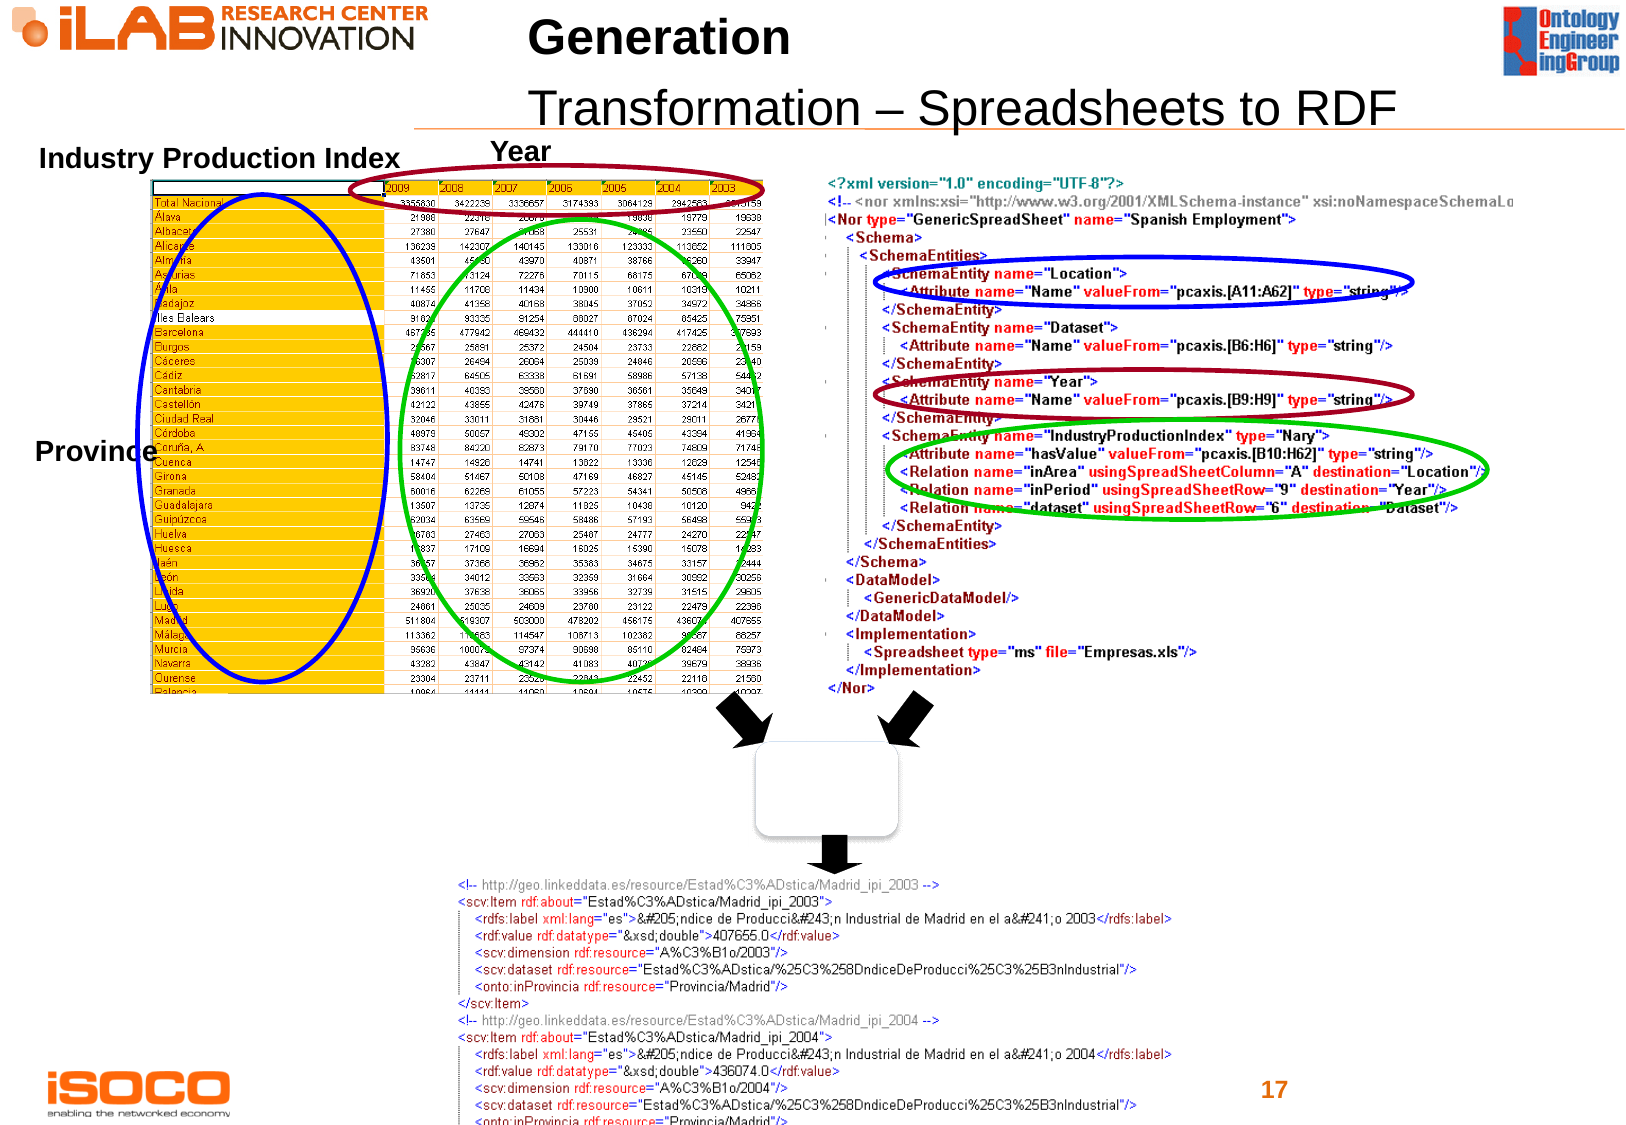

# Generation
Transformation – Spreadsheets to RDF
Year
Industry Production Index
Province